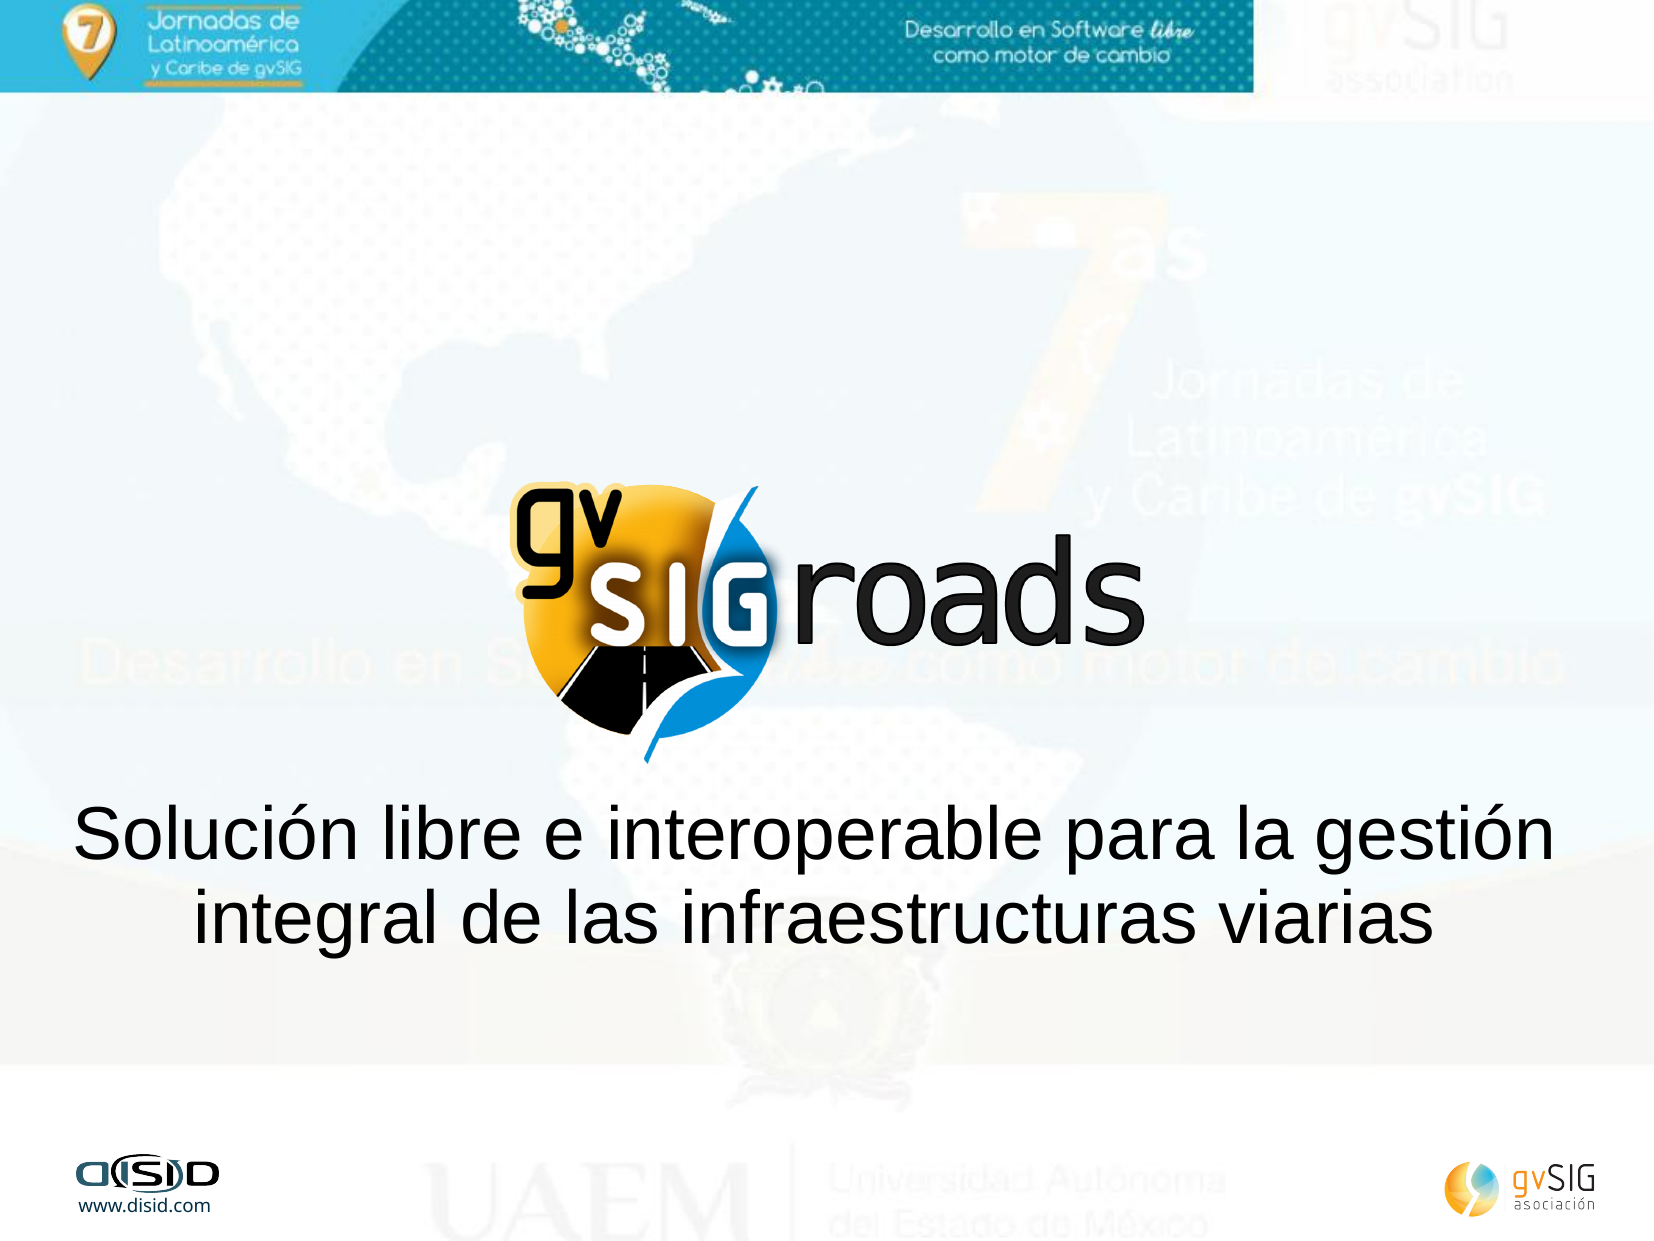

Solución libre e interoperable para la gestión
integral de las infraestructuras viarias